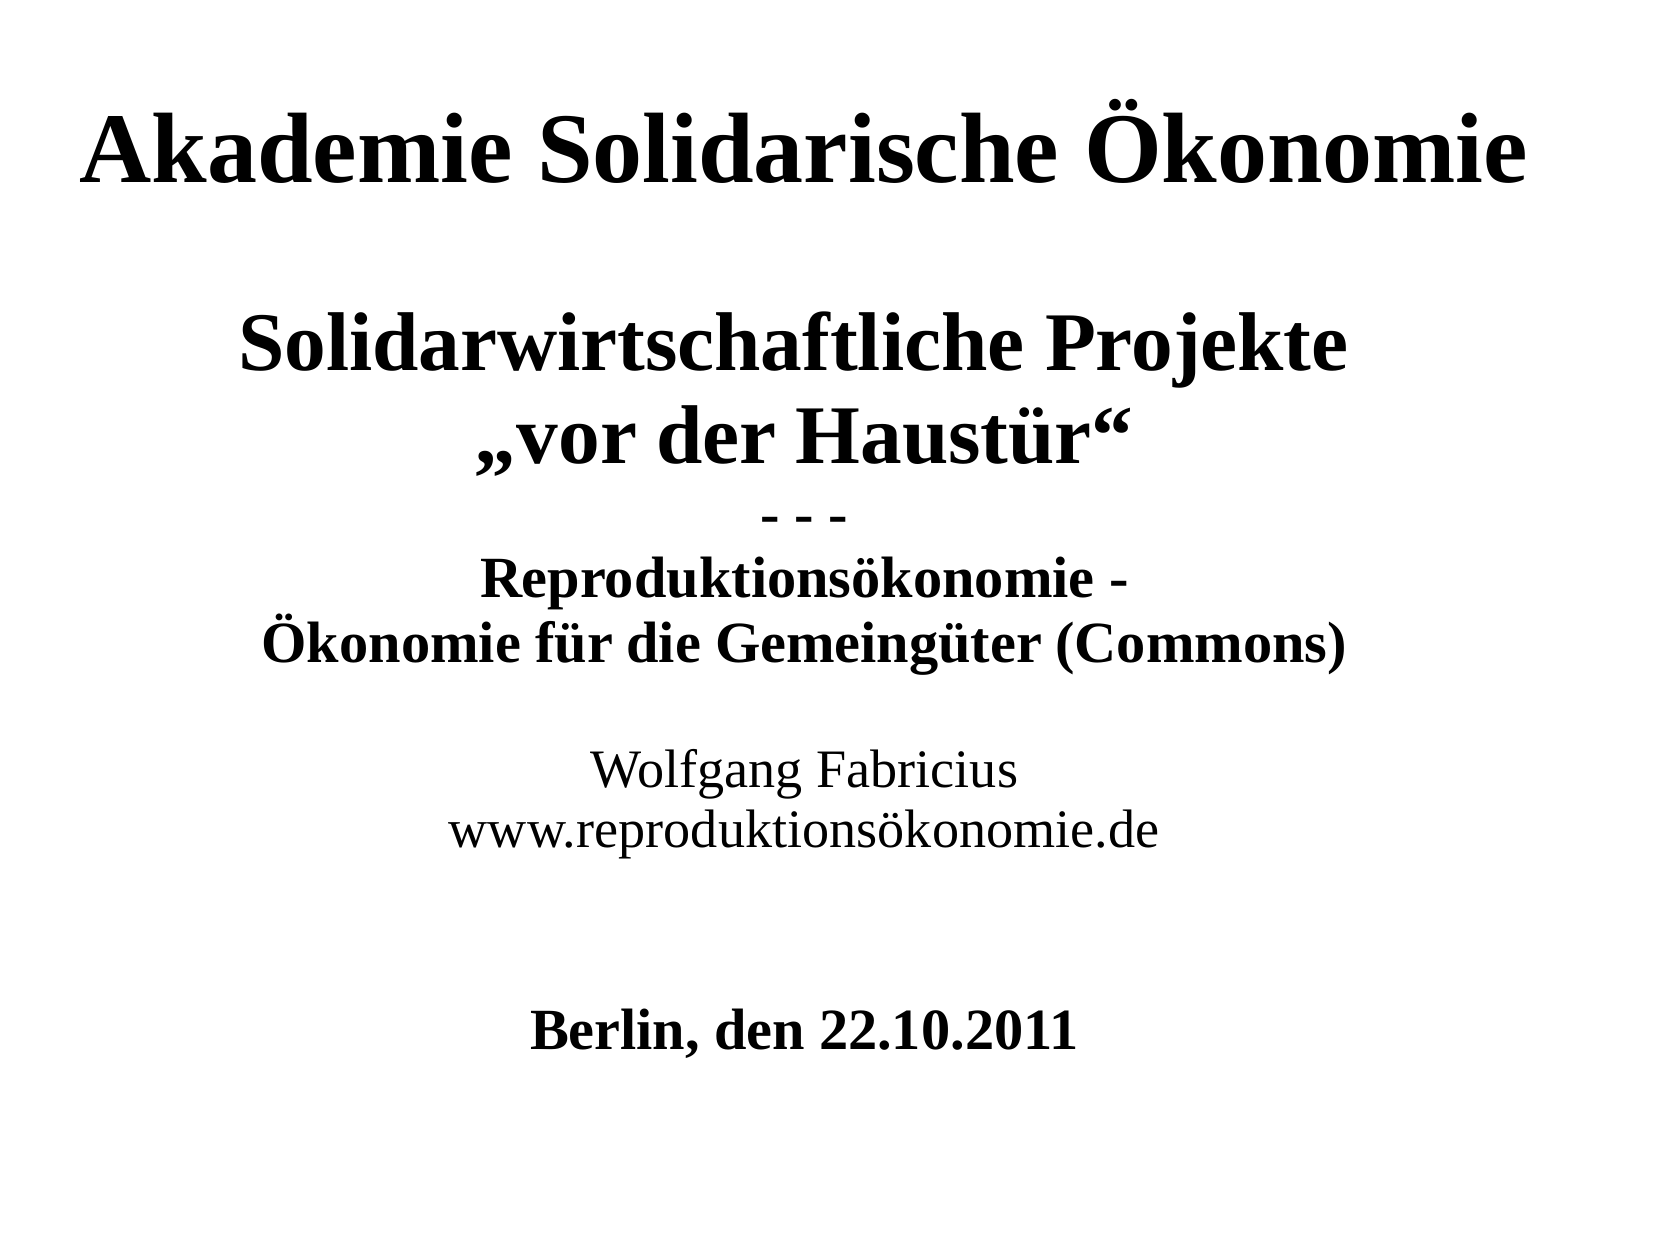

Akademie Solidarische Ökonomie
Solidarwirtschaftliche Projekte
„vor der Haustür“
- - -
Reproduktionsökonomie -
Ökonomie für die Gemeingüter (Commons)
Wolfgang Fabricius
www.reproduktionsökonomie.de
Berlin, den 22.10.2011